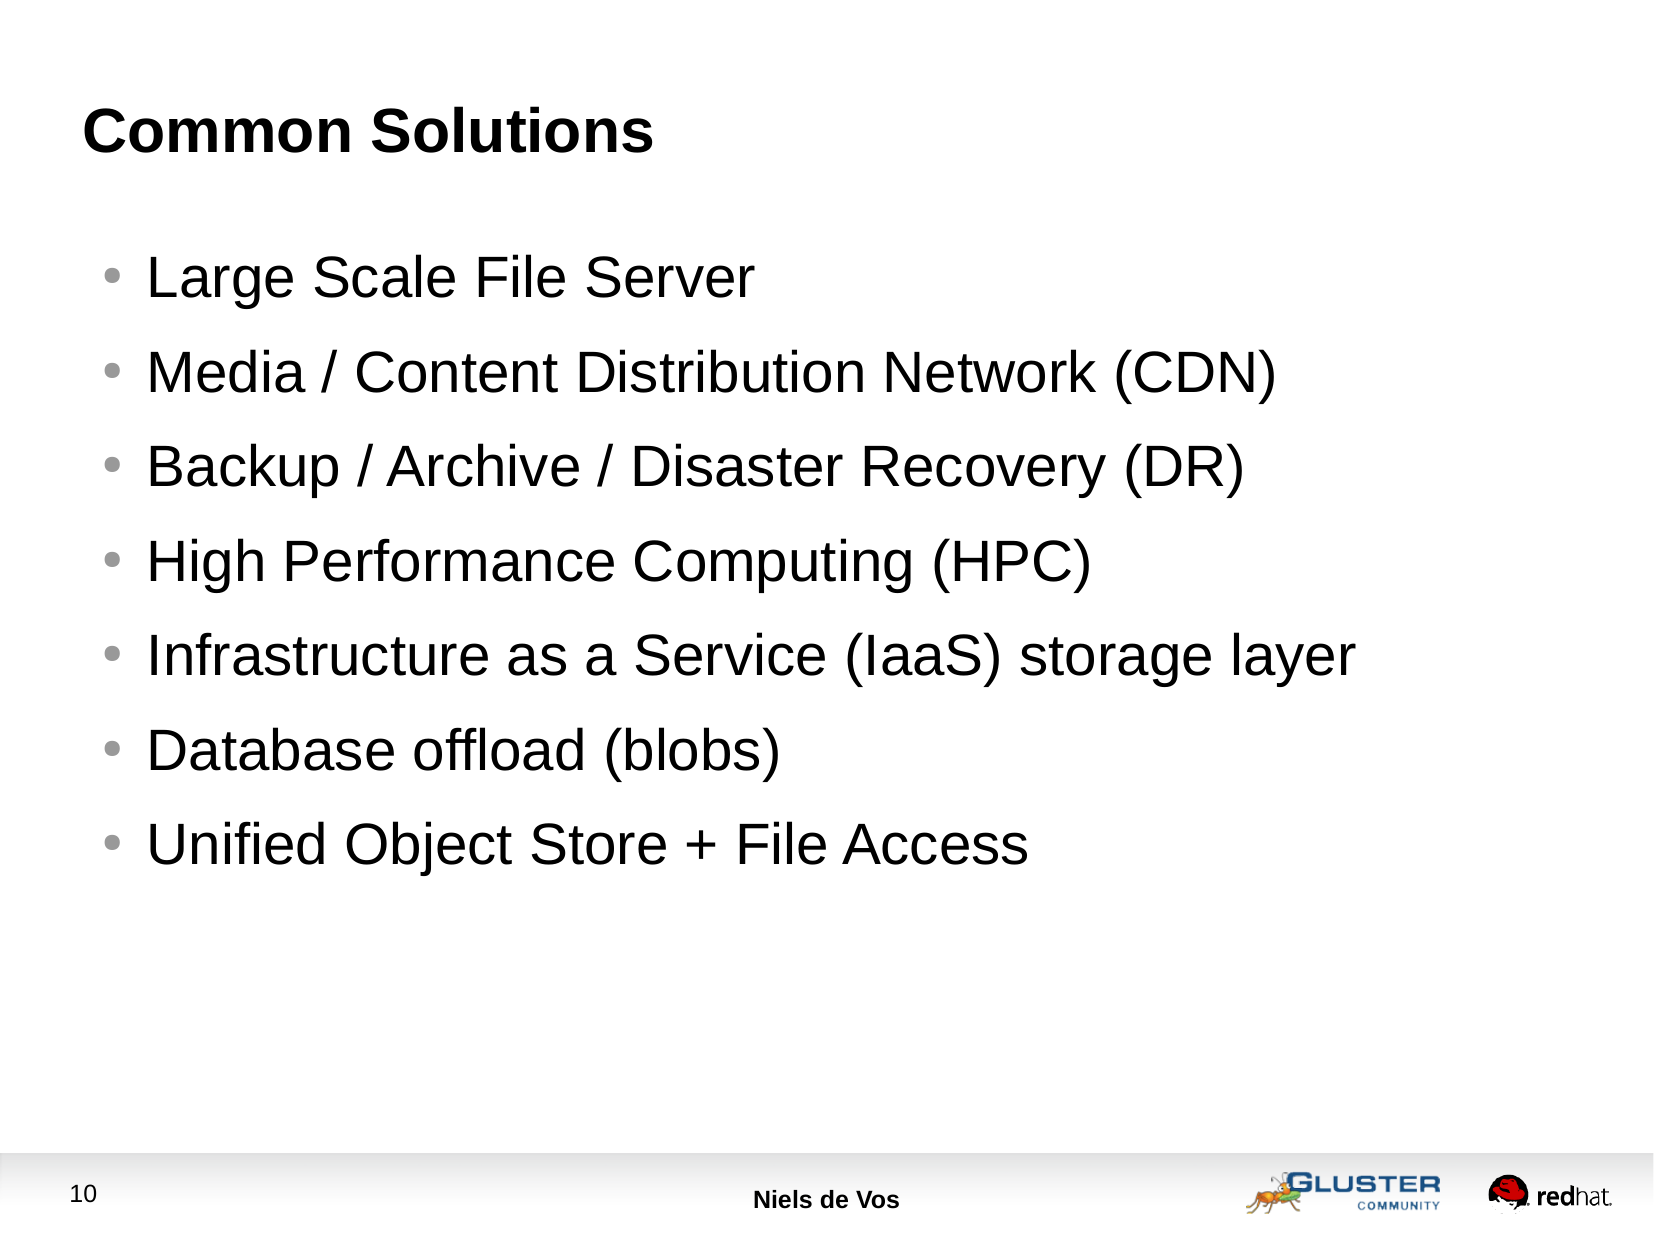

# Common Solutions
Large Scale File Server
Media / Content Distribution Network (CDN)
Backup / Archive / Disaster Recovery (DR)
High Performance Computing (HPC)
Infrastructure as a Service (IaaS) storage layer
Database offload (blobs)
Unified Object Store + File Access